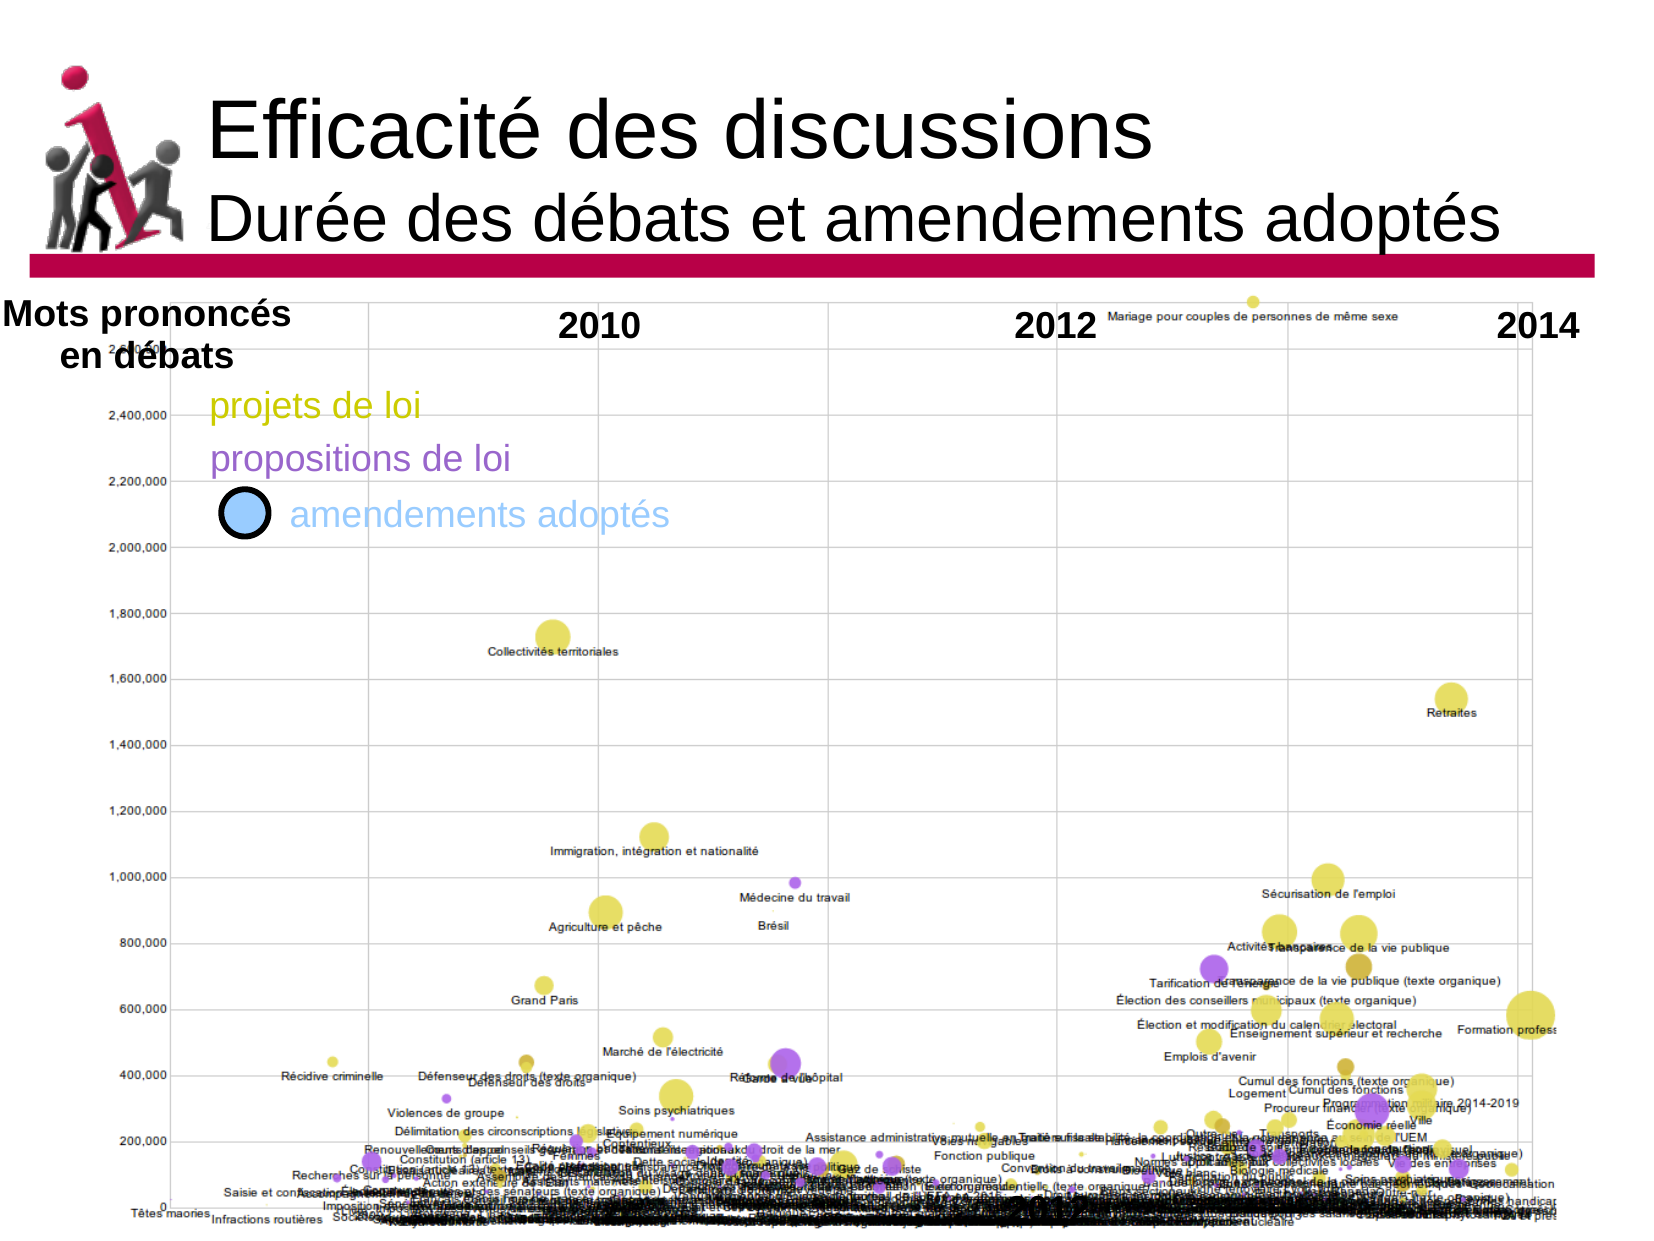

# Efficacité des discussions Durée des débats et amendements adoptés
Mots prononcés
en débats
2010
2012
2014
projets de loi
propositions de loi
amendements adoptés
2012